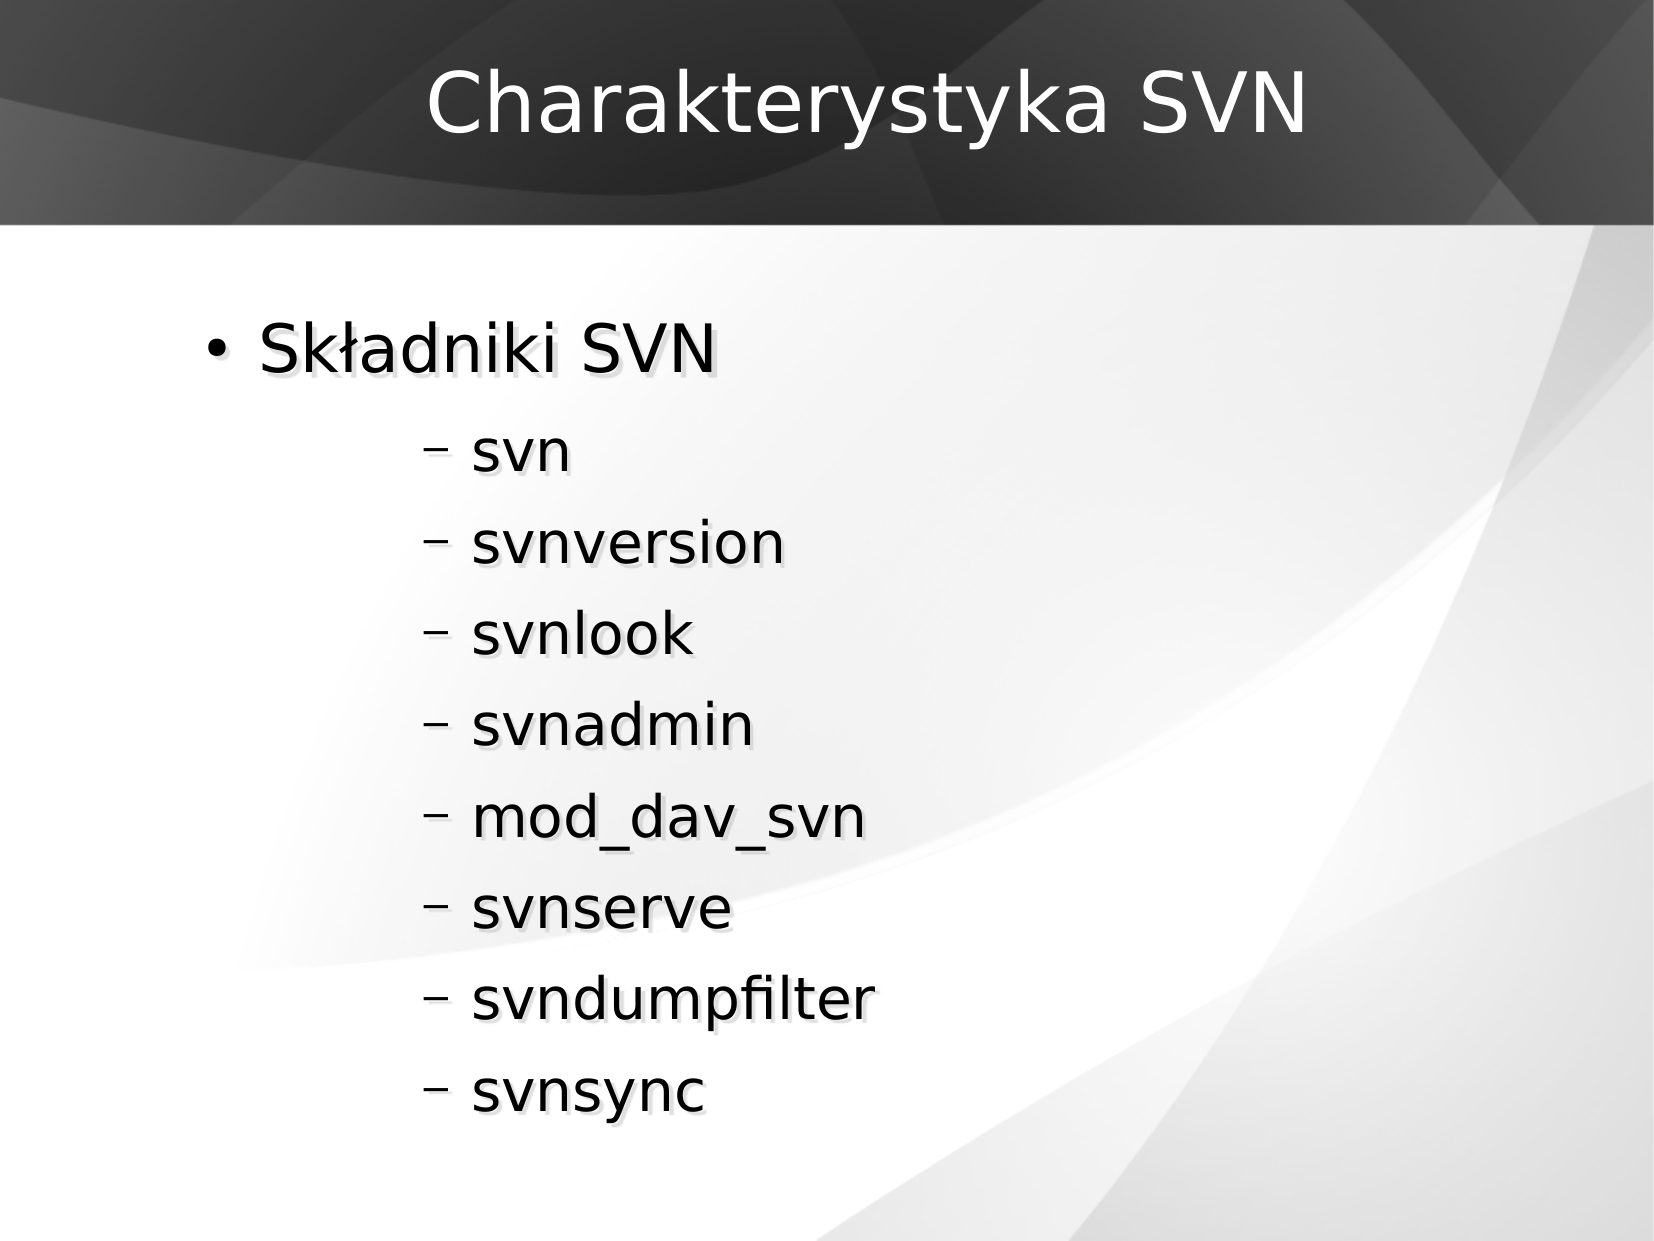

# Charakterystyka SVN
Składniki SVN
svn
svnversion
svnlook
svnadmin
mod_dav_svn
svnserve
svndumpfilter
svnsync